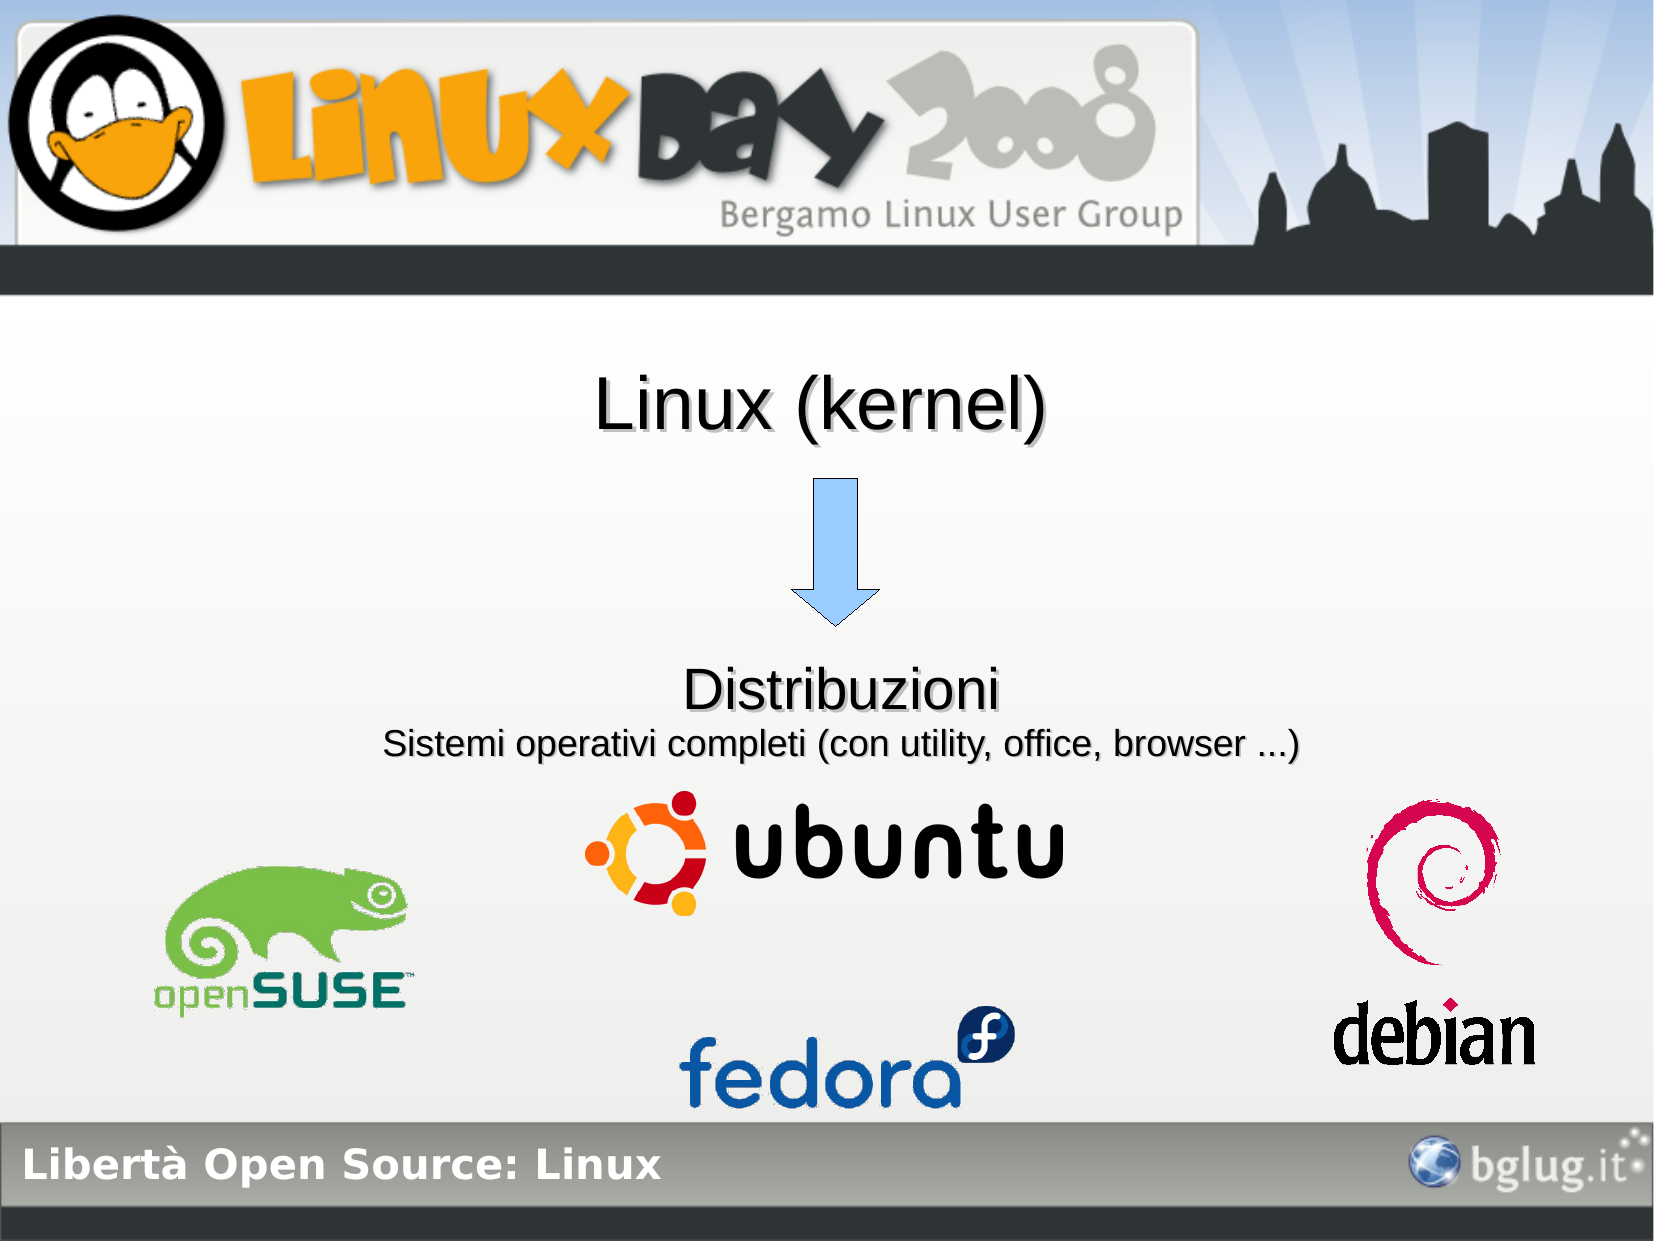

Linux (kernel)
Distribuzioni
Sistemi operativi completi (con utility, office, browser ...)
Libertà Open Source: Linux